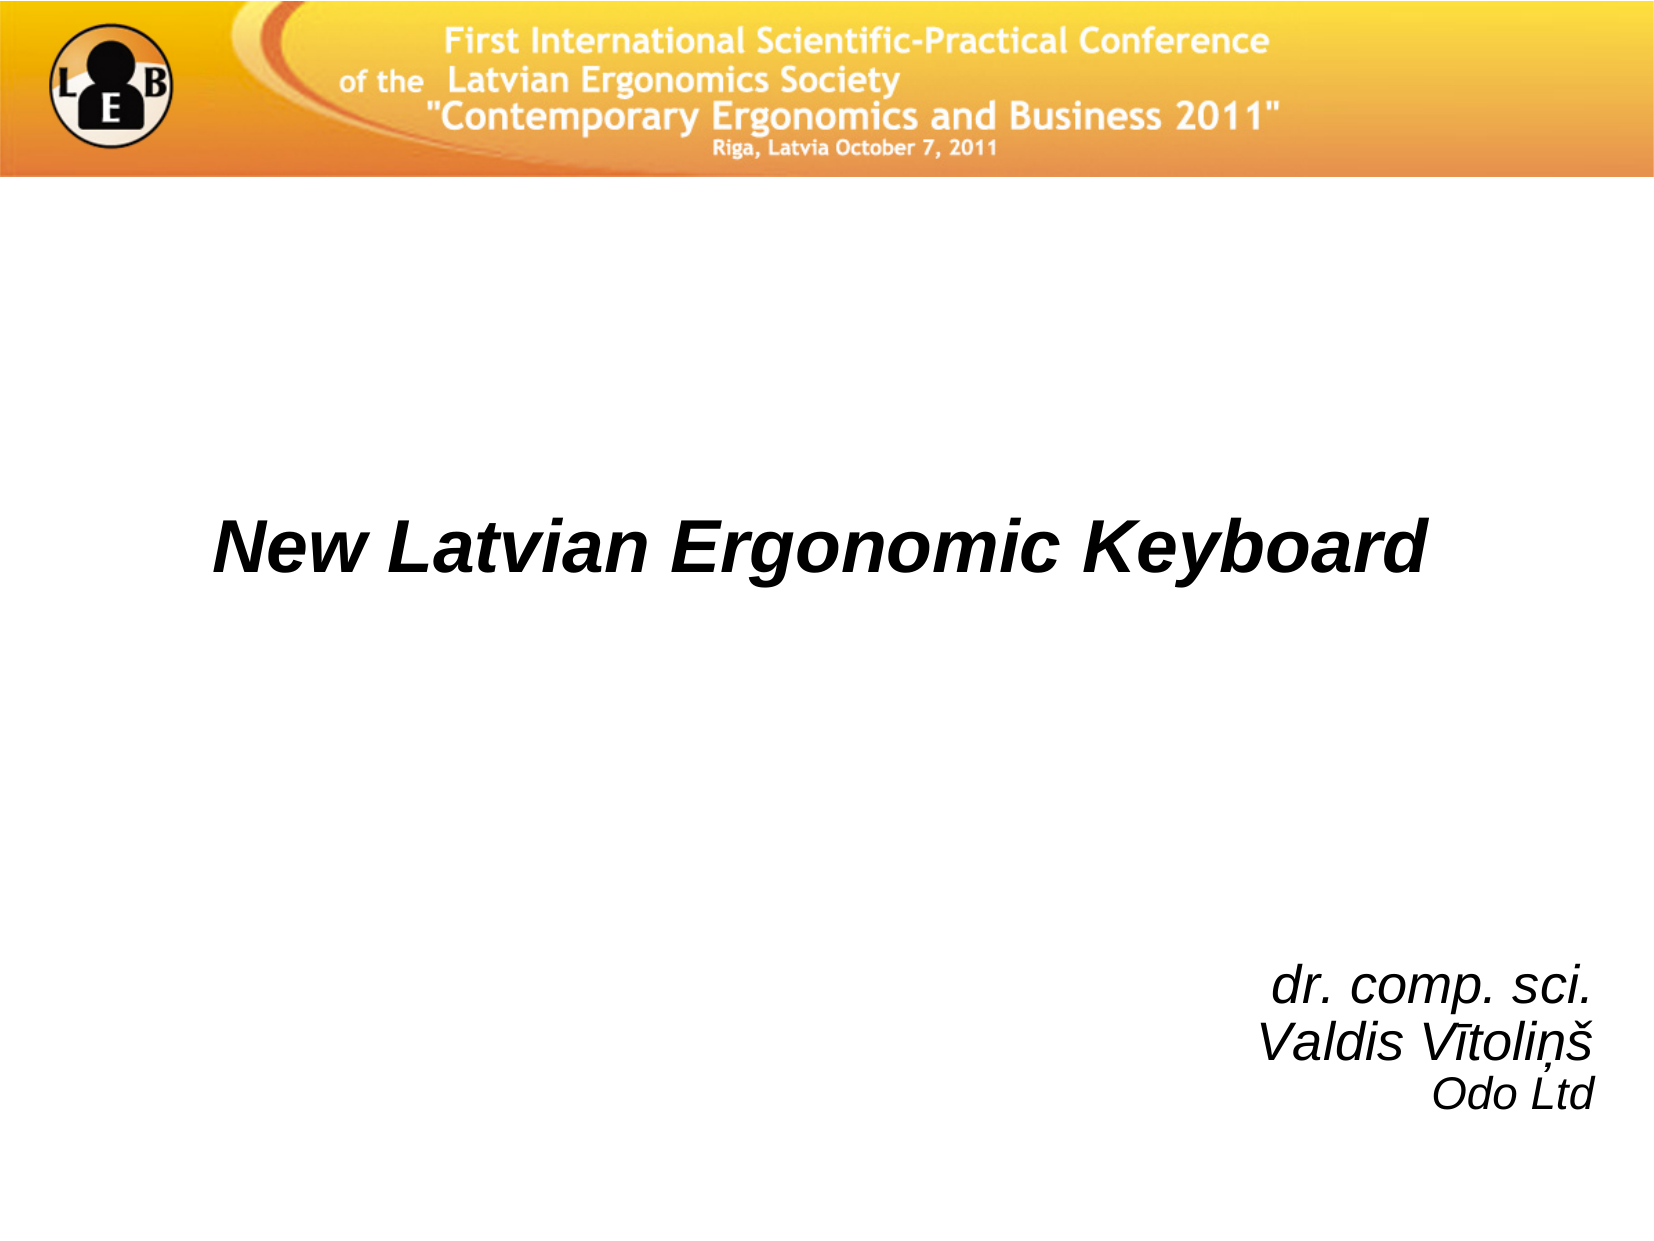

# New Latvian Ergonomic Keyboard
dr. comp. sci.
Valdis Vītoliņš
Odo Ltd